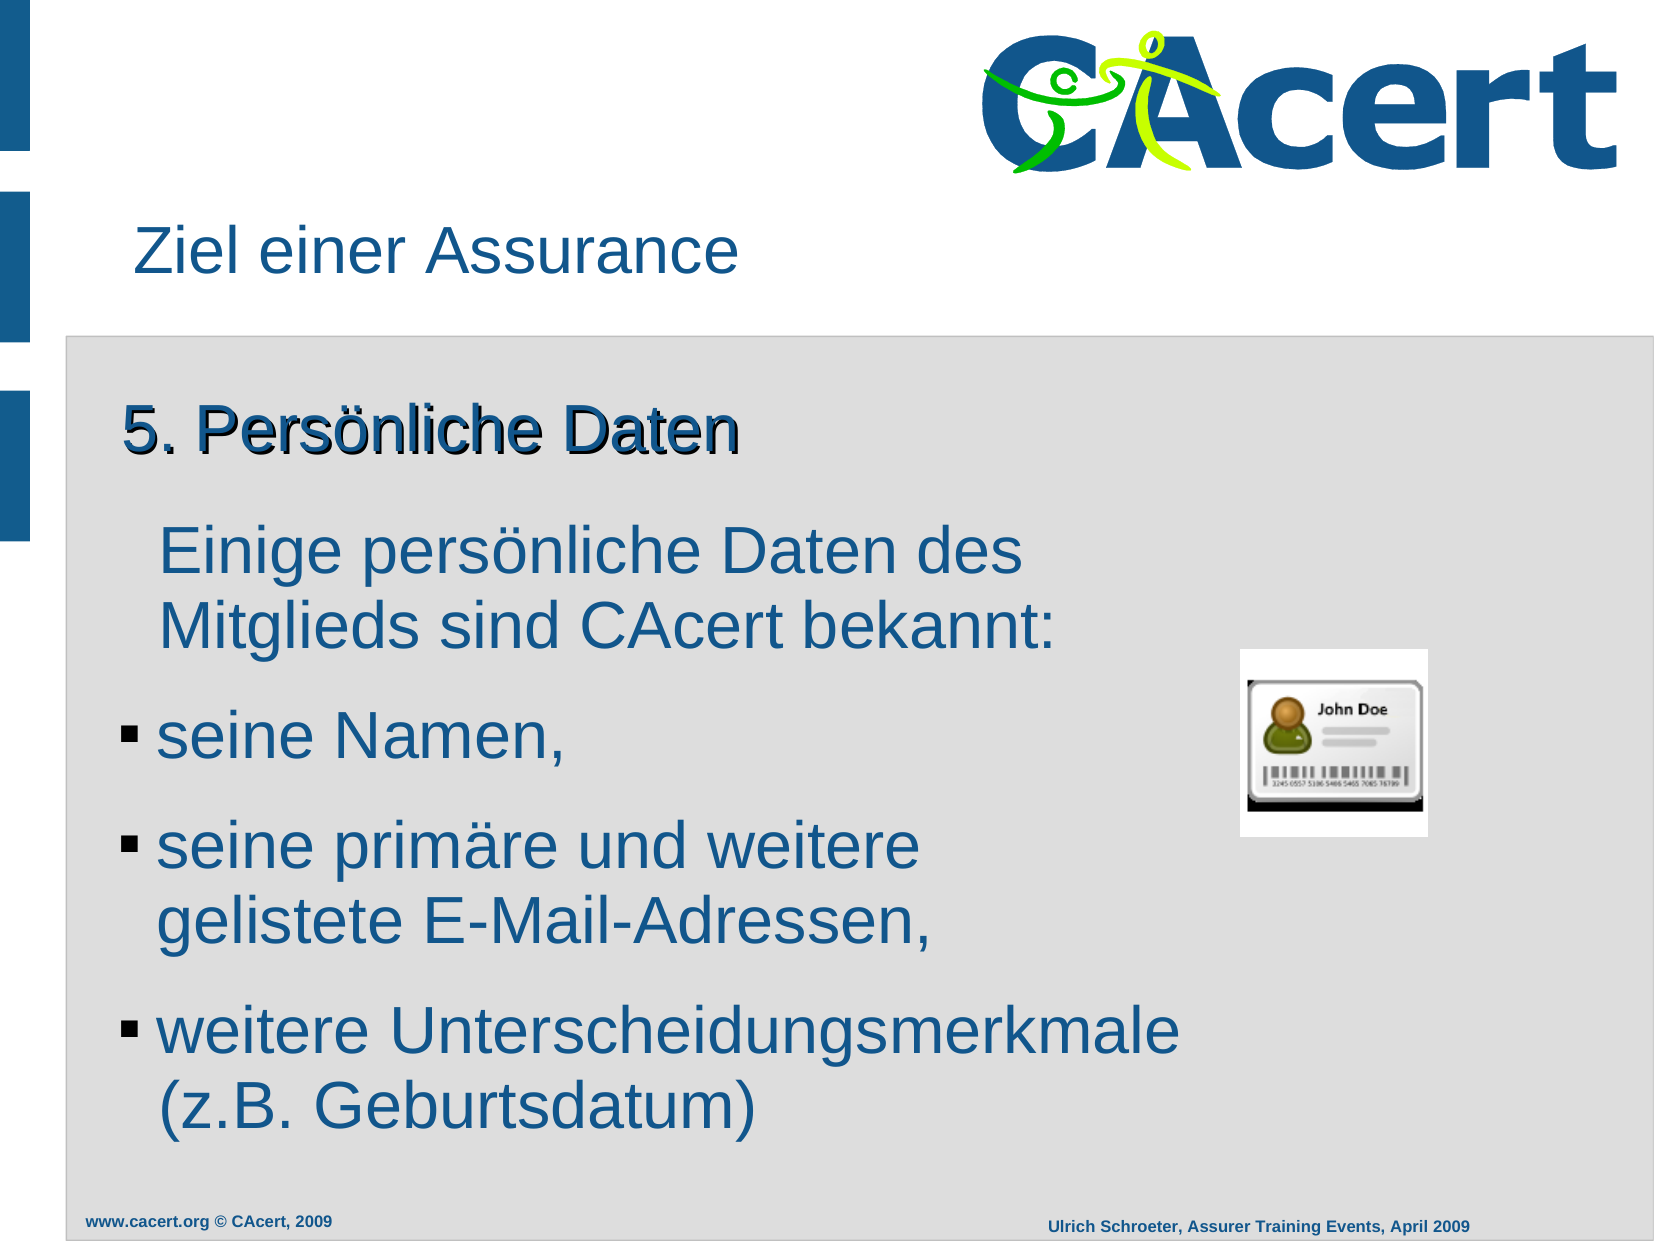

Ziel einer Assurance
5. Persönliche Daten
 Einige persönliche Daten des
 Mitglieds sind CAcert bekannt:
 seine Namen,
 seine primäre und weitere
 gelistete E-Mail-Adressen,
 weitere Unterscheidungsmerkmale
 (z.B. Geburtsdatum)